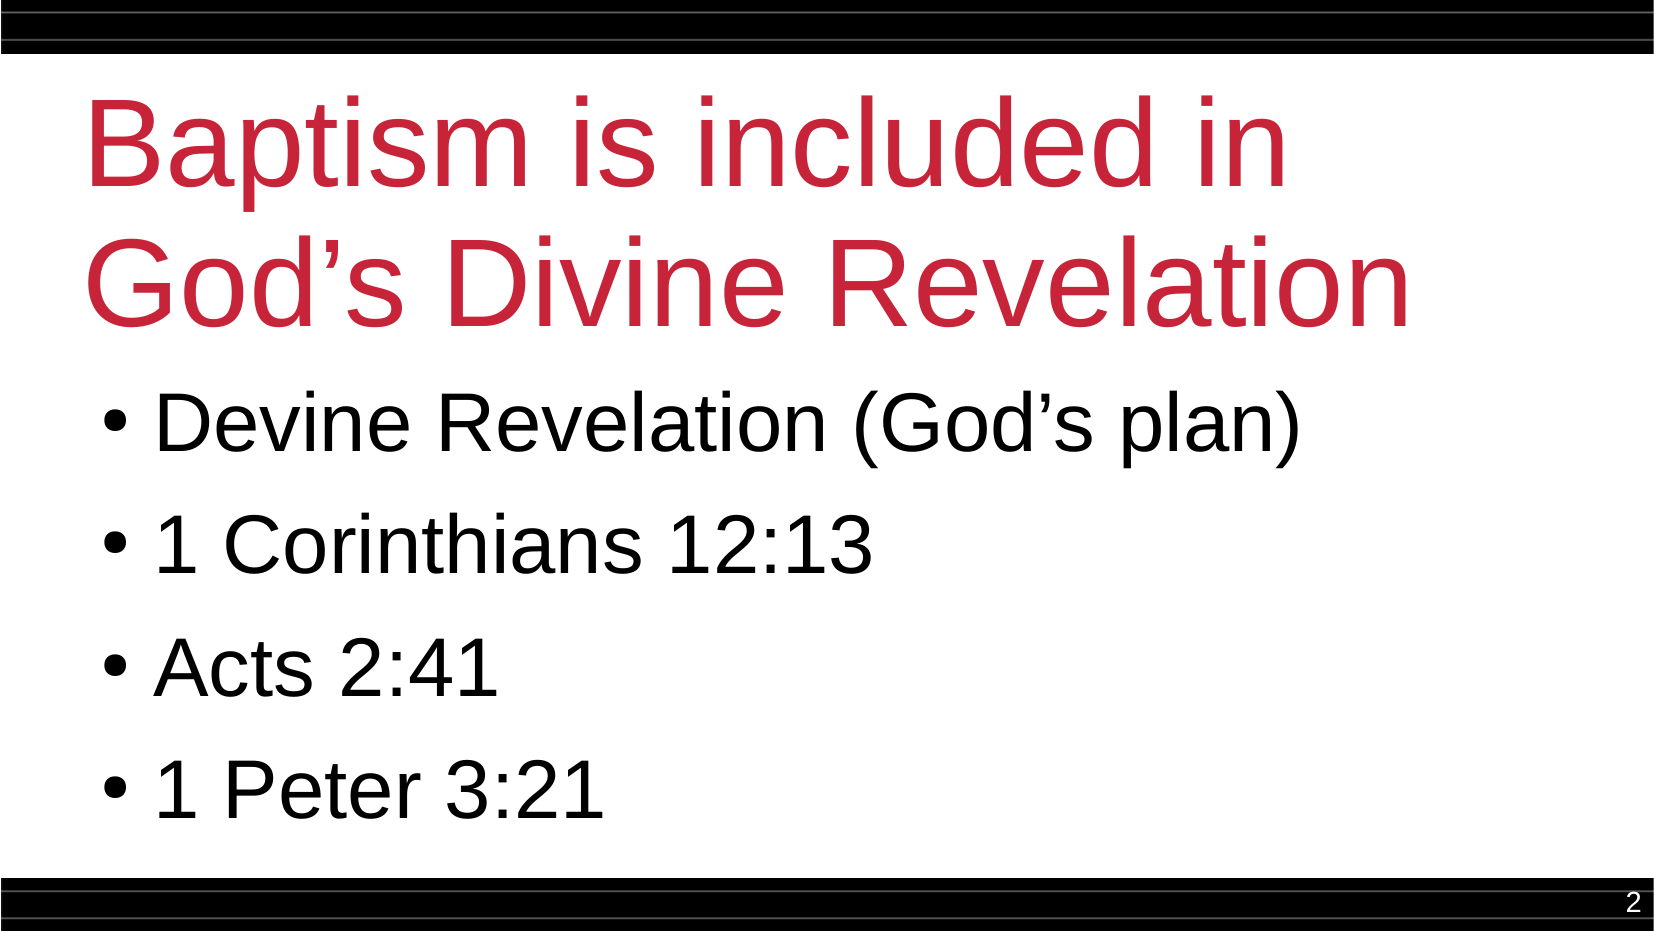

# Baptism is included in God’s Divine Revelation
Devine Revelation (God’s plan)
1 Corinthians 12:13
Acts 2:41
1 Peter 3:21